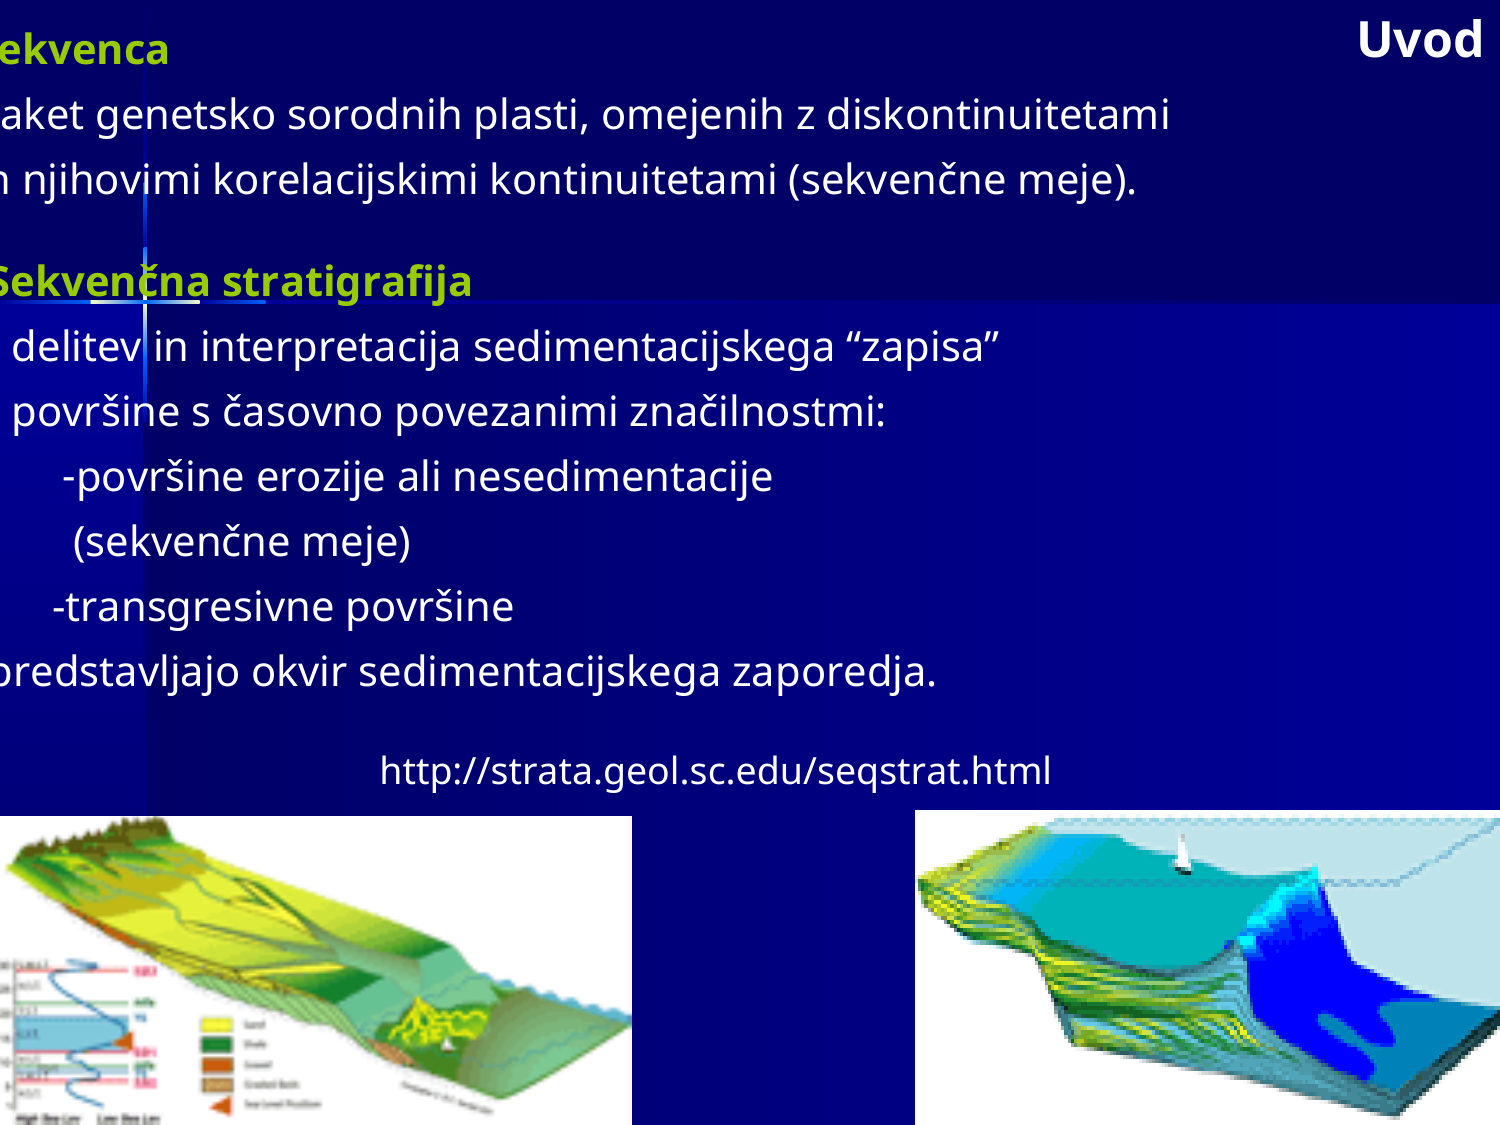

Sekvenca
paket genetsko sorodnih plasti, omejenih z diskontinuitetami
in njihovimi korelacijskimi kontinuitetami (sekvenčne meje).
Uvod
Sekvenčna stratigrafija
 delitev in interpretacija sedimentacijskega “zapisa”
 površine s časovno povezanimi značilnostmi:
površine erozije ali nesedimentacije
 (sekvenčne meje)
 -transgresivne površine
predstavljajo okvir sedimentacijskega zaporedja.
http://strata.geol.sc.edu/seqstrat.html